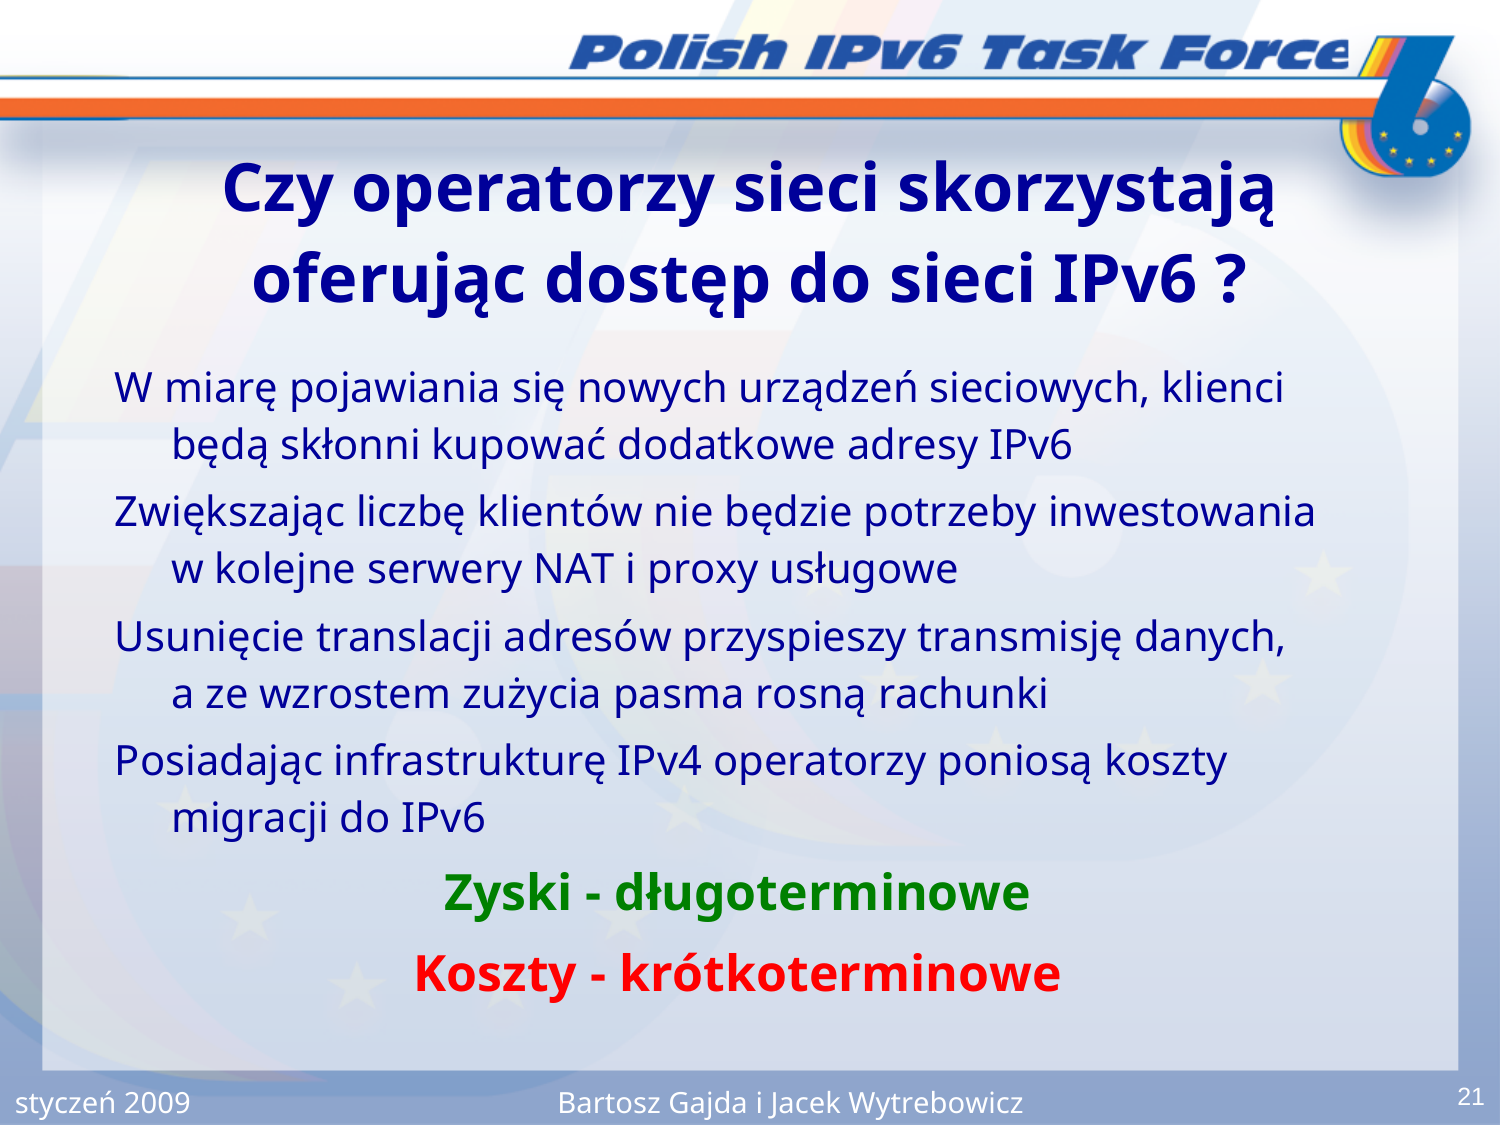

# Czy operatorzy sieci skorzystają oferując dostęp do sieci IPv6 ?
W miarę pojawiania się nowych urządzeń sieciowych, klienci będą skłonni kupować dodatkowe adresy IPv6
Zwiększając liczbę klientów nie będzie potrzeby inwestowania w kolejne serwery NAT i proxy usługowe
Usunięcie translacji adresów przyspieszy transmisję danych,
a ze wzrostem zużycia pasma rosną rachunki
Posiadając infrastrukturę IPv4 operatorzy poniosą koszty migracji do IPv6
Zyski - długoterminowe
Koszty - krótkoterminowe
styczeń 2009
Bartosz Gajda i Jacek Wytrebowicz
21